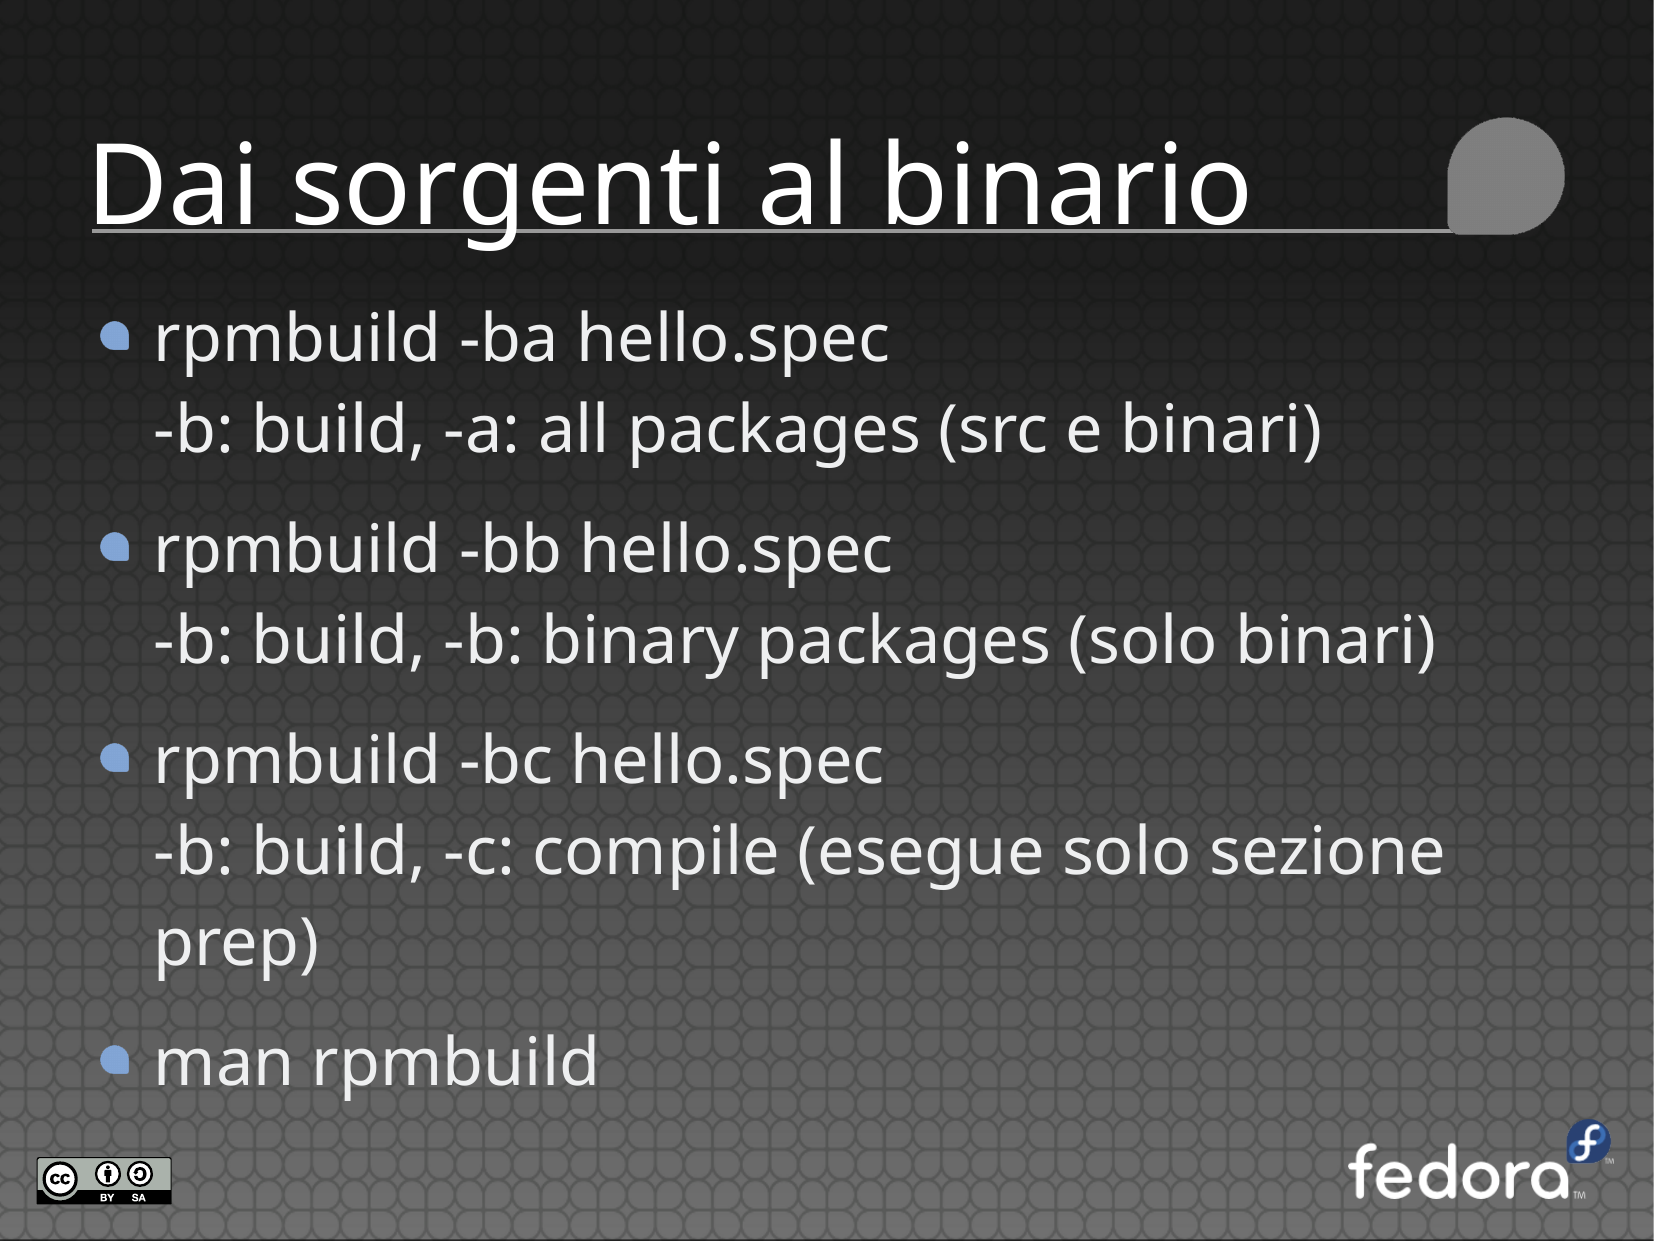

# Dai sorgenti al binario
rpmbuild -ba hello.spec
-b: build, -a: all packages (src e binari)
rpmbuild -bb hello.spec
-b: build, -b: binary packages (solo binari)
rpmbuild -bc hello.spec
-b: build, -c: compile (esegue solo sezione prep)
man rpmbuild